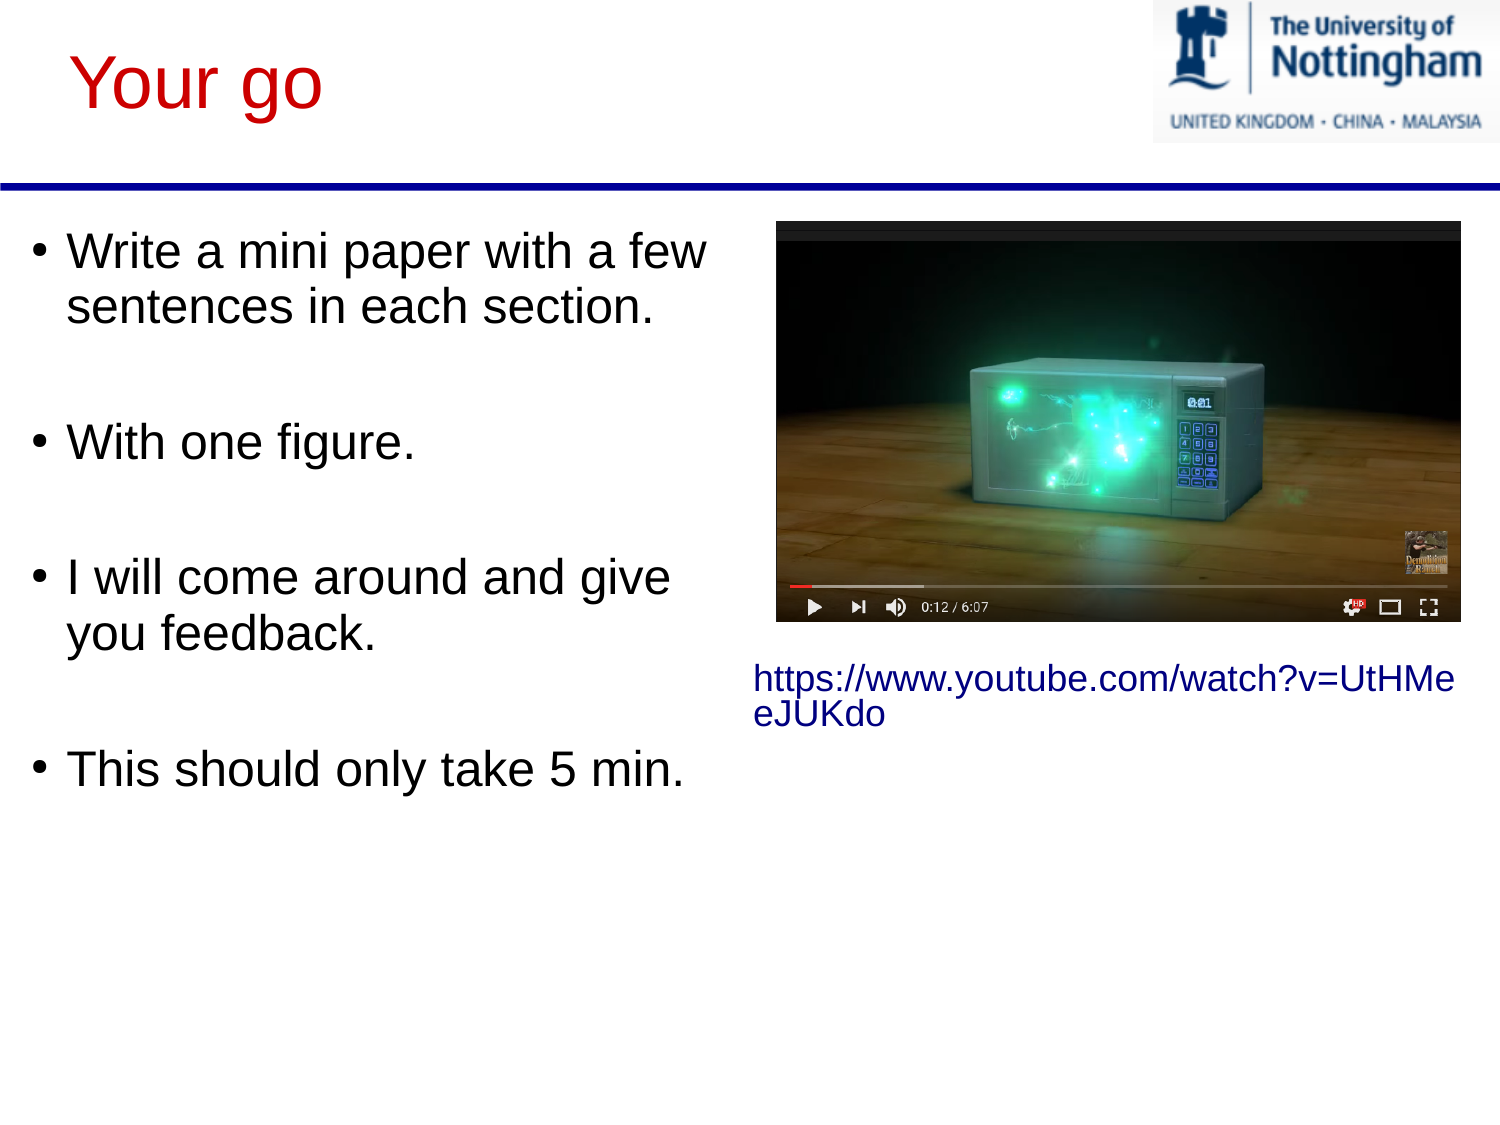

Your go
Write a mini paper with a few sentences in each section.
With one figure.
I will come around and give you feedback.
This should only take 5 min.
https://www.youtube.com/watch?v=UtHMeeJUKdo